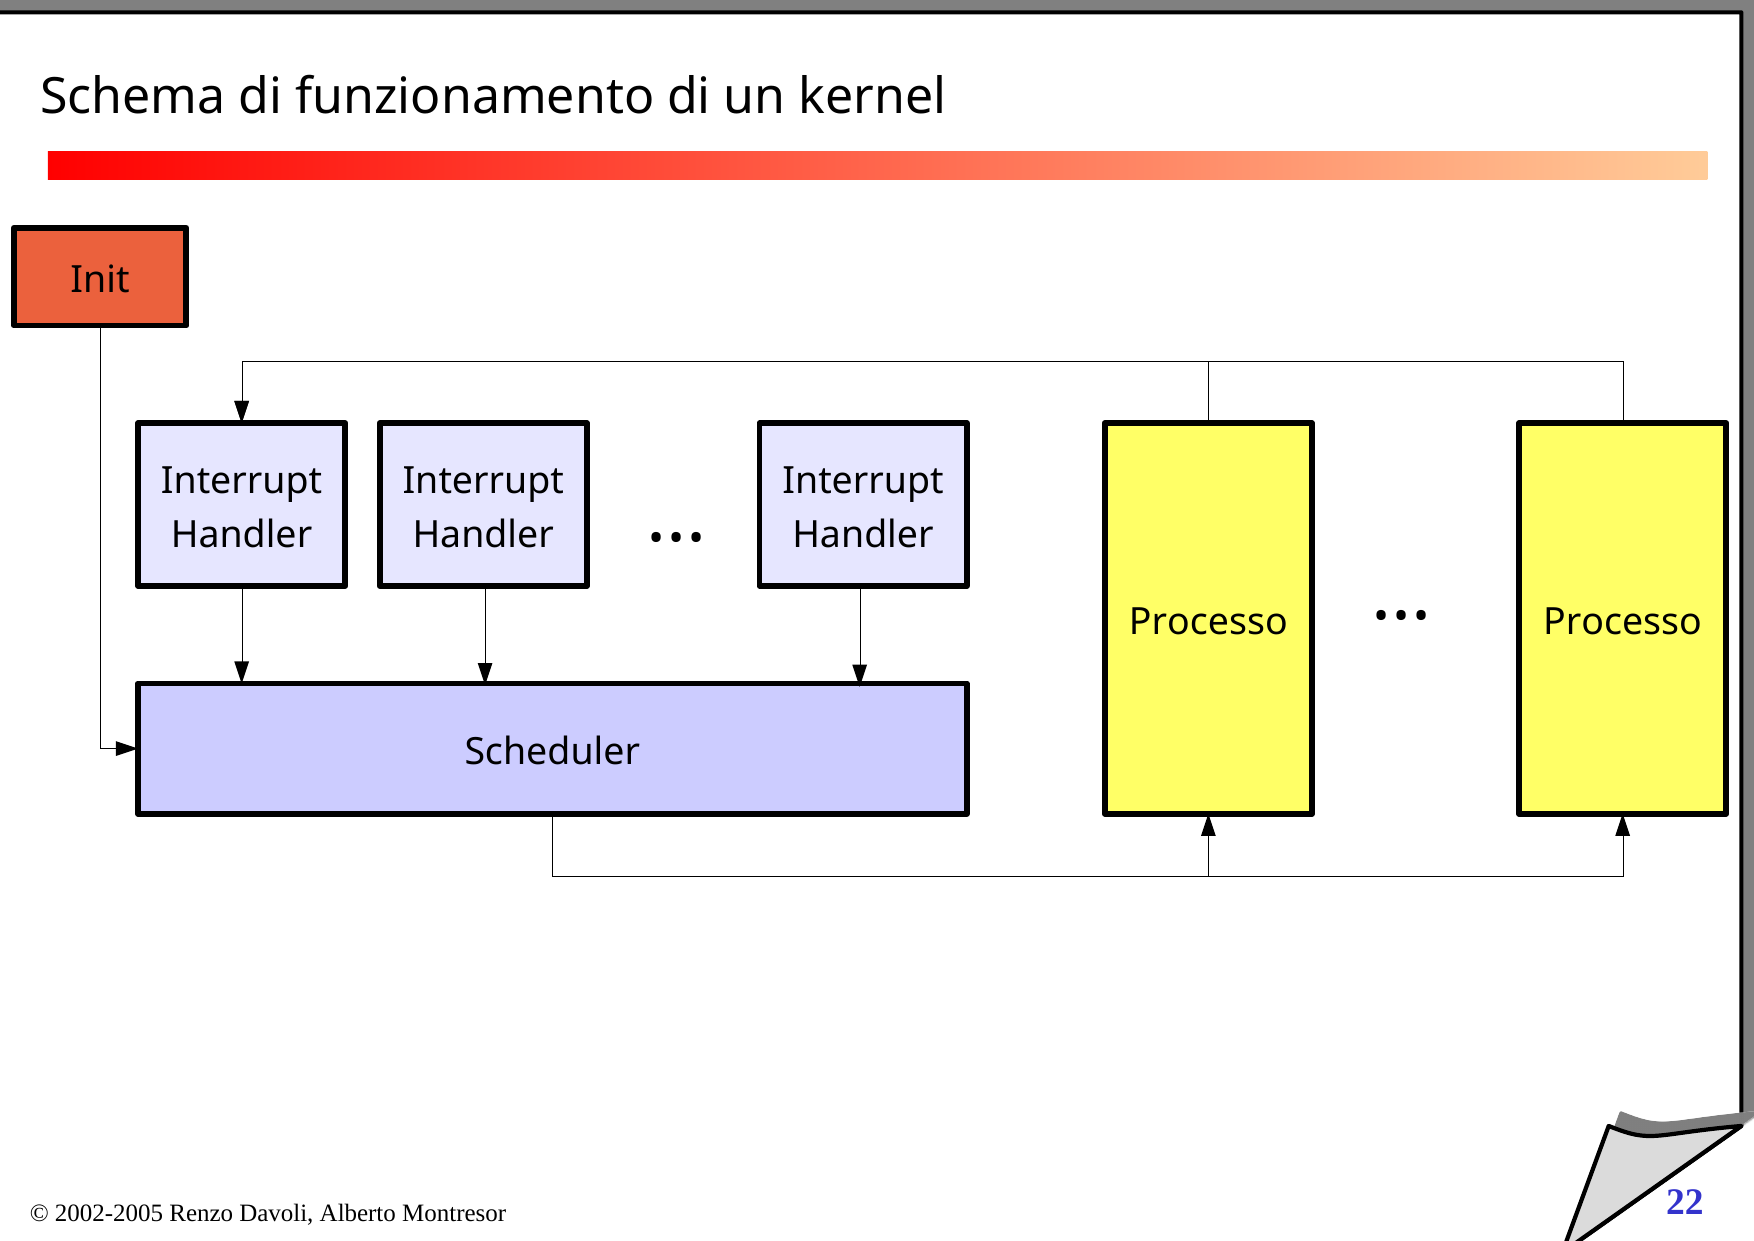

# Schema di funzionamento di un kernel
Init
Interrupt
Handler
Interrupt
Handler
Interrupt
Handler
Processo
Processo
...
...
Scheduler